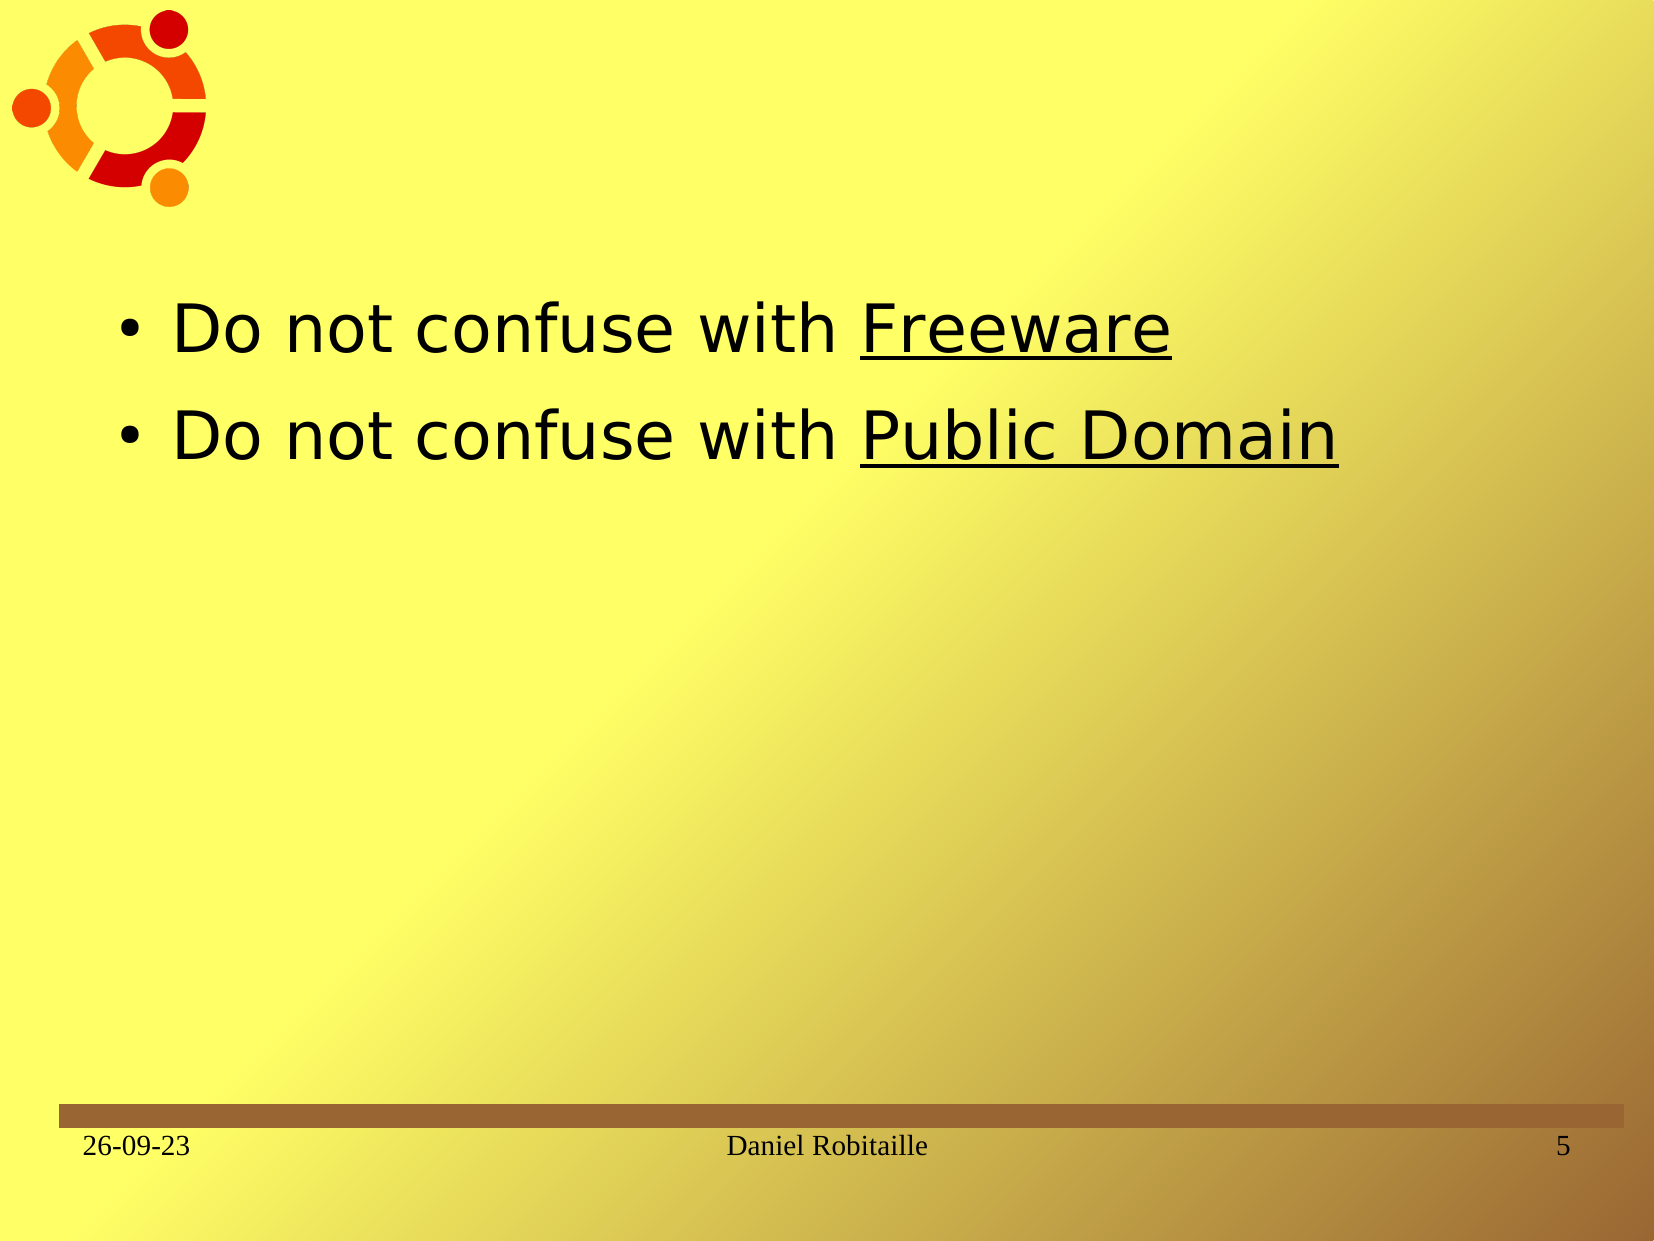

# Do not confuse with Freeware
Do not confuse with Public Domain
Daniel Robitaille
5